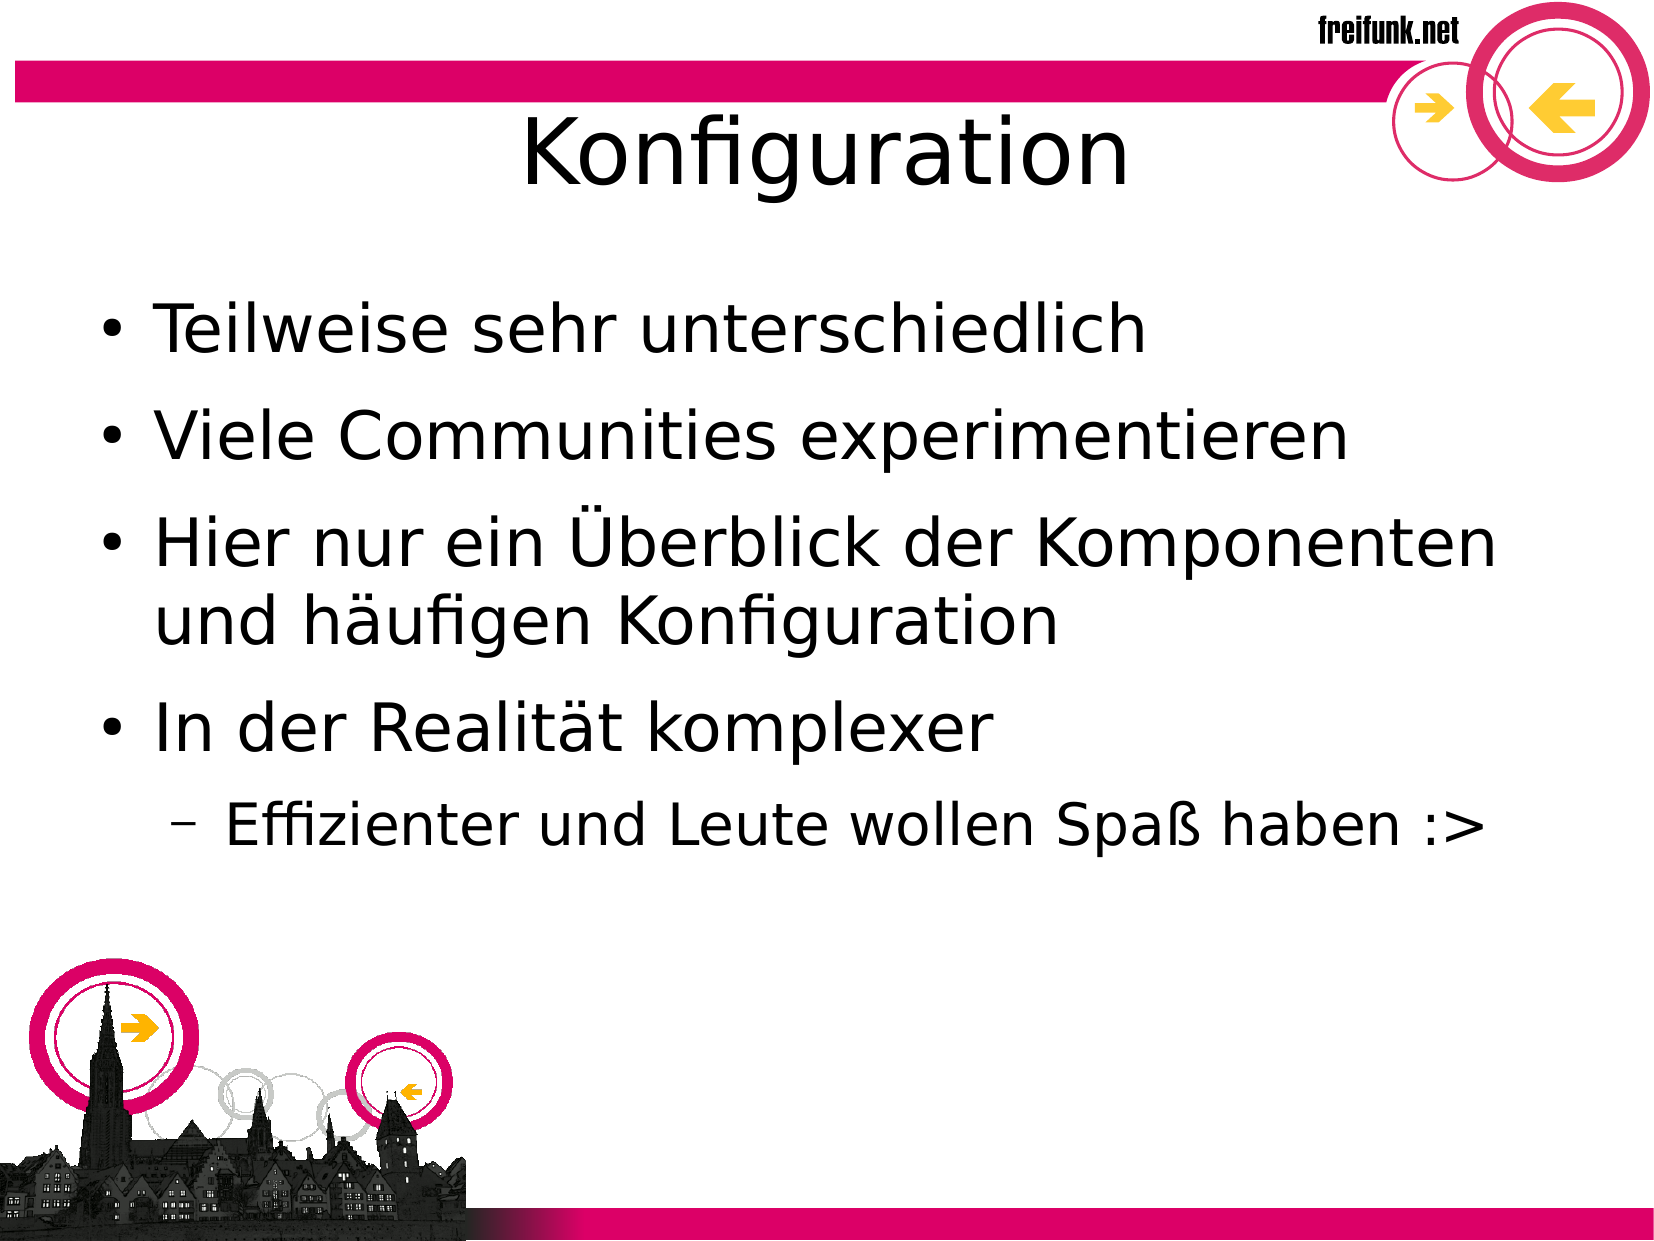

# Konfiguration
Teilweise sehr unterschiedlich
Viele Communities experimentieren
Hier nur ein Überblick der Komponenten und häufigen Konfiguration
In der Realität komplexer
Effizienter und Leute wollen Spaß haben :>